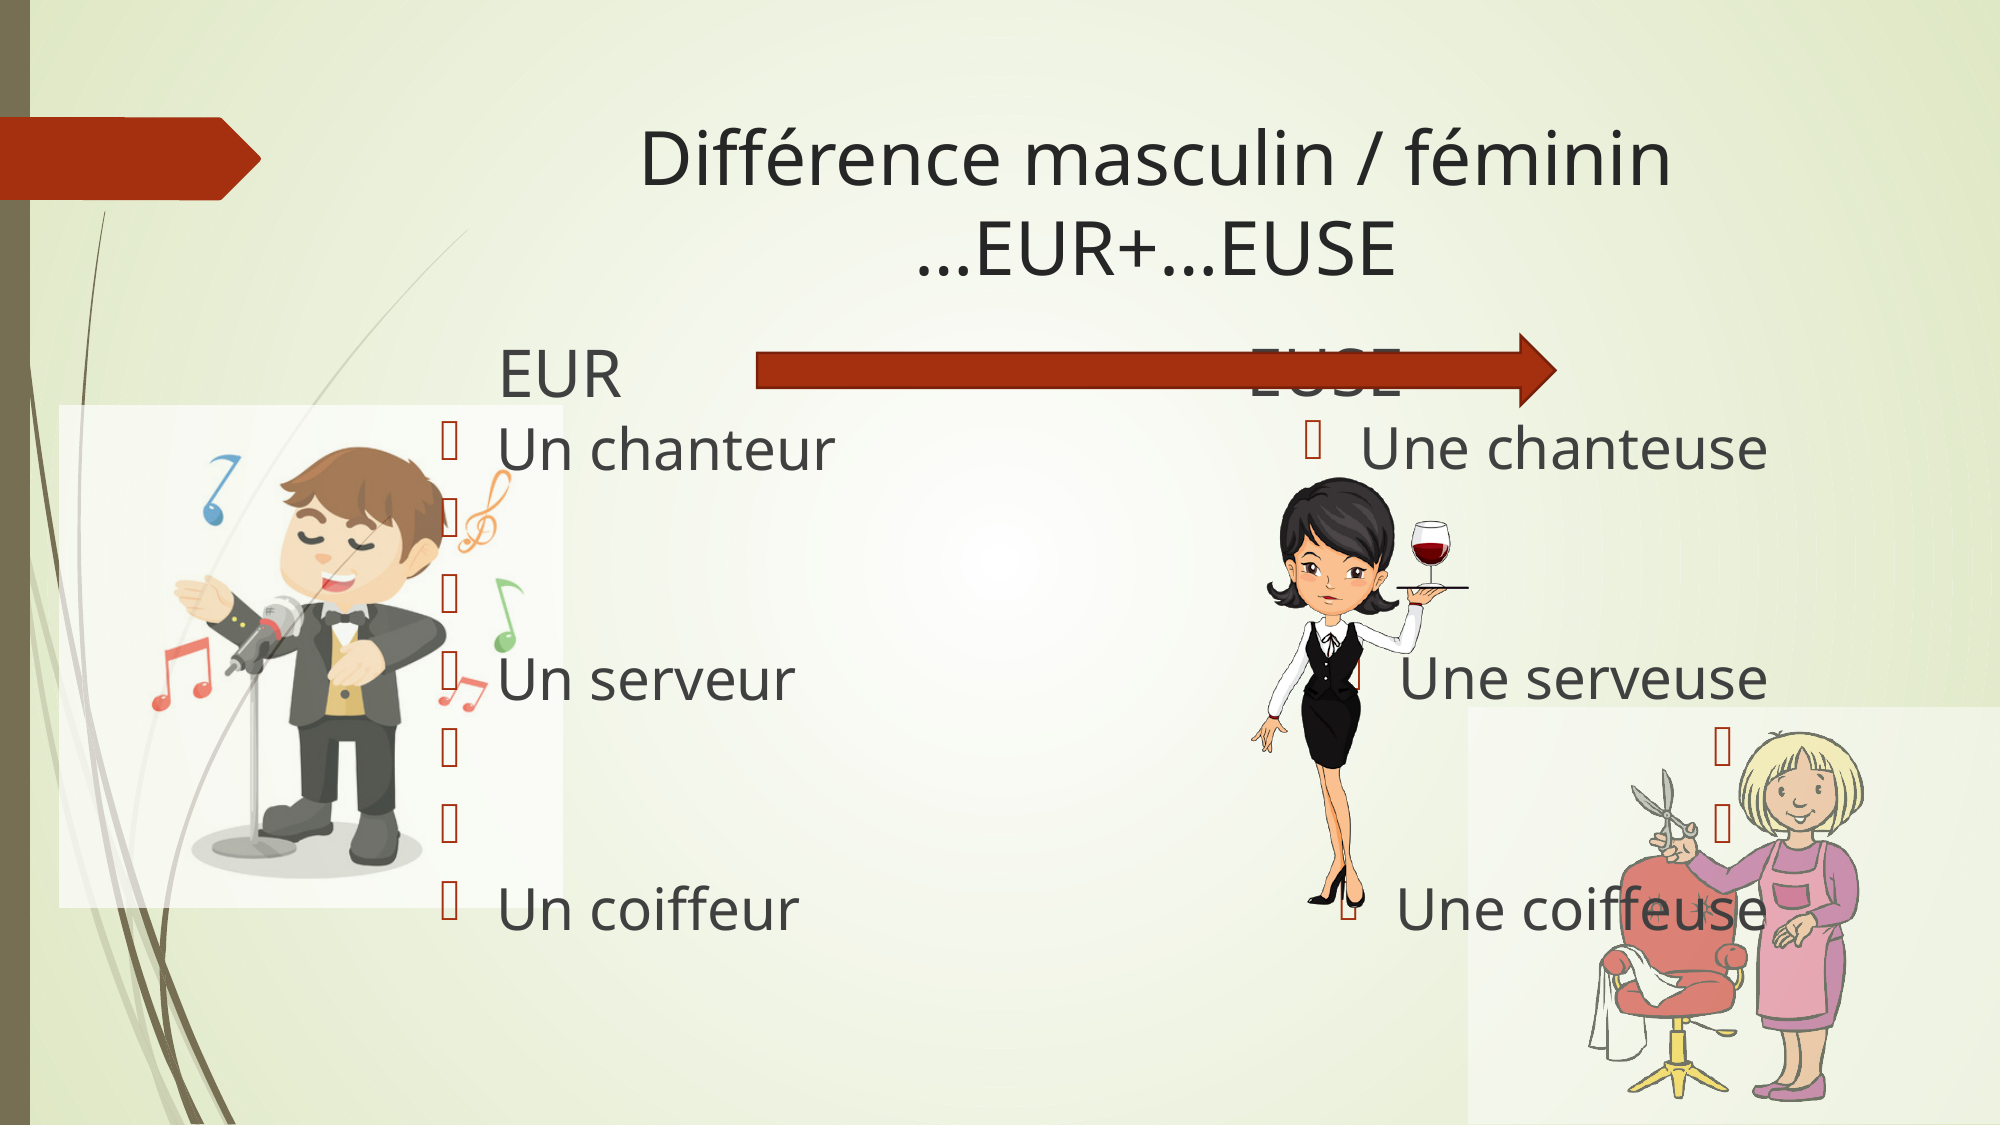

# Différence masculin / féminin …EUR+…EUSE
EUSE
EUR
Une chanteuse
Une serveuse
Une coiffeuse
Un chanteur
Un serveur
Un coiffeur